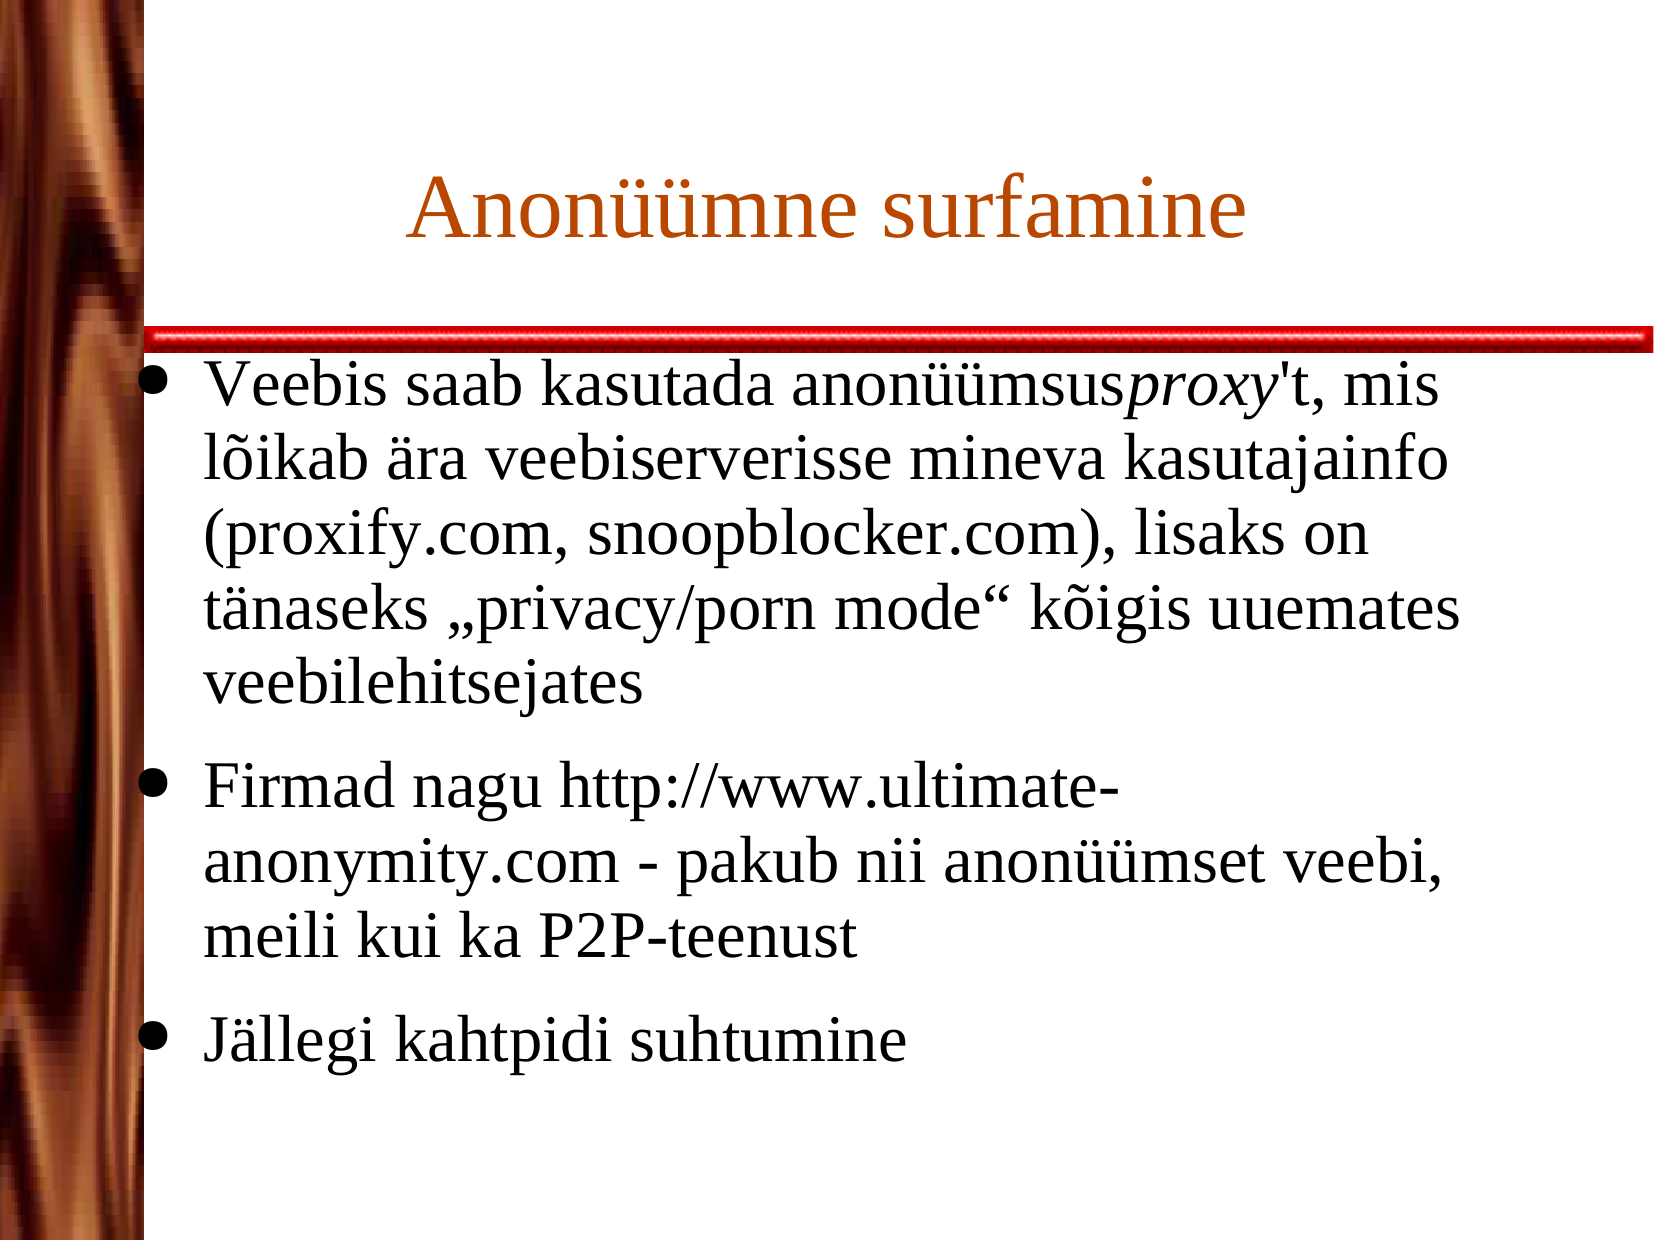

# Anonüümne surfamine
Veebis saab kasutada anonüümsusproxy't, mis lõikab ära veebiserverisse mineva kasutajainfo (proxify.com, snoopblocker.com), lisaks on tänaseks „privacy/porn mode“ kõigis uuemates veebilehitsejates
Firmad nagu http://www.ultimate-anonymity.com - pakub nii anonüümset veebi, meili kui ka P2P-teenust
Jällegi kahtpidi suhtumine